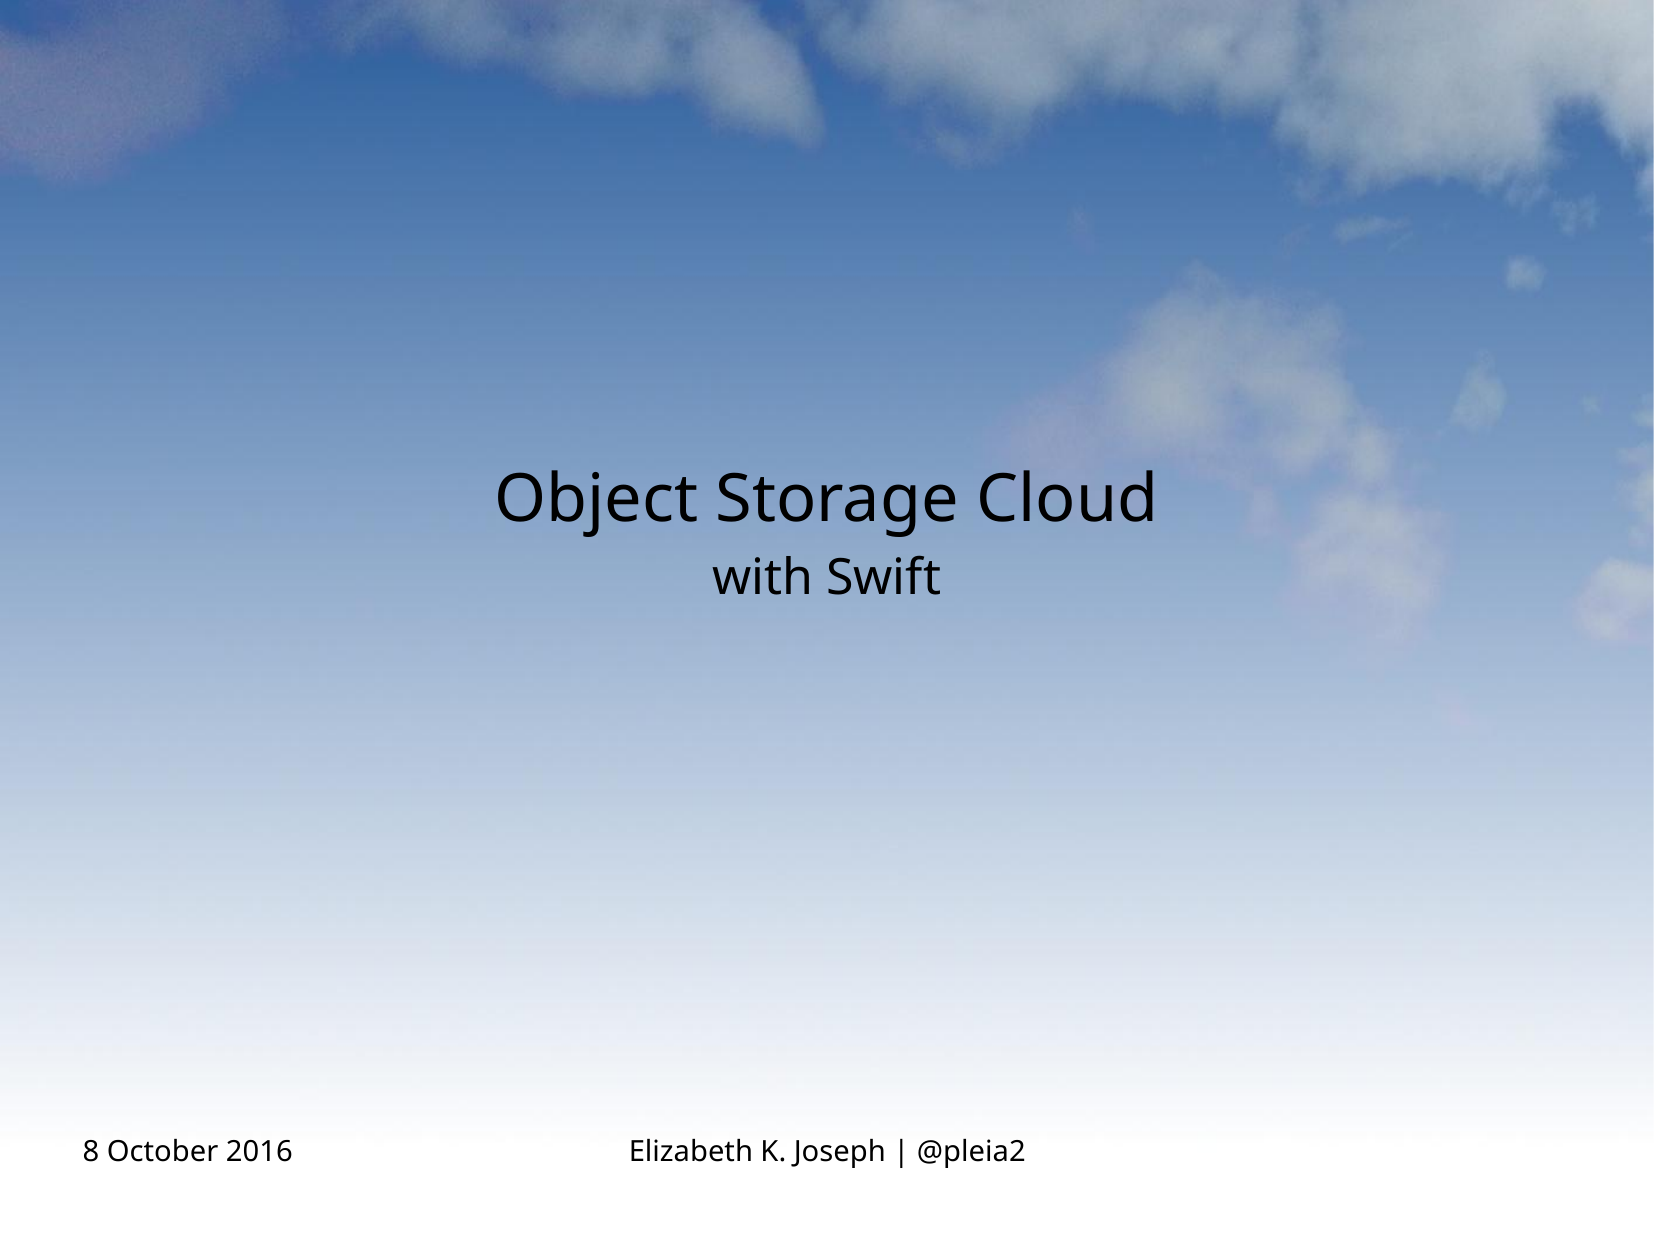

# Object Storage Cloud
with Swift
8 October 2016
Elizabeth K. Joseph | @pleia2